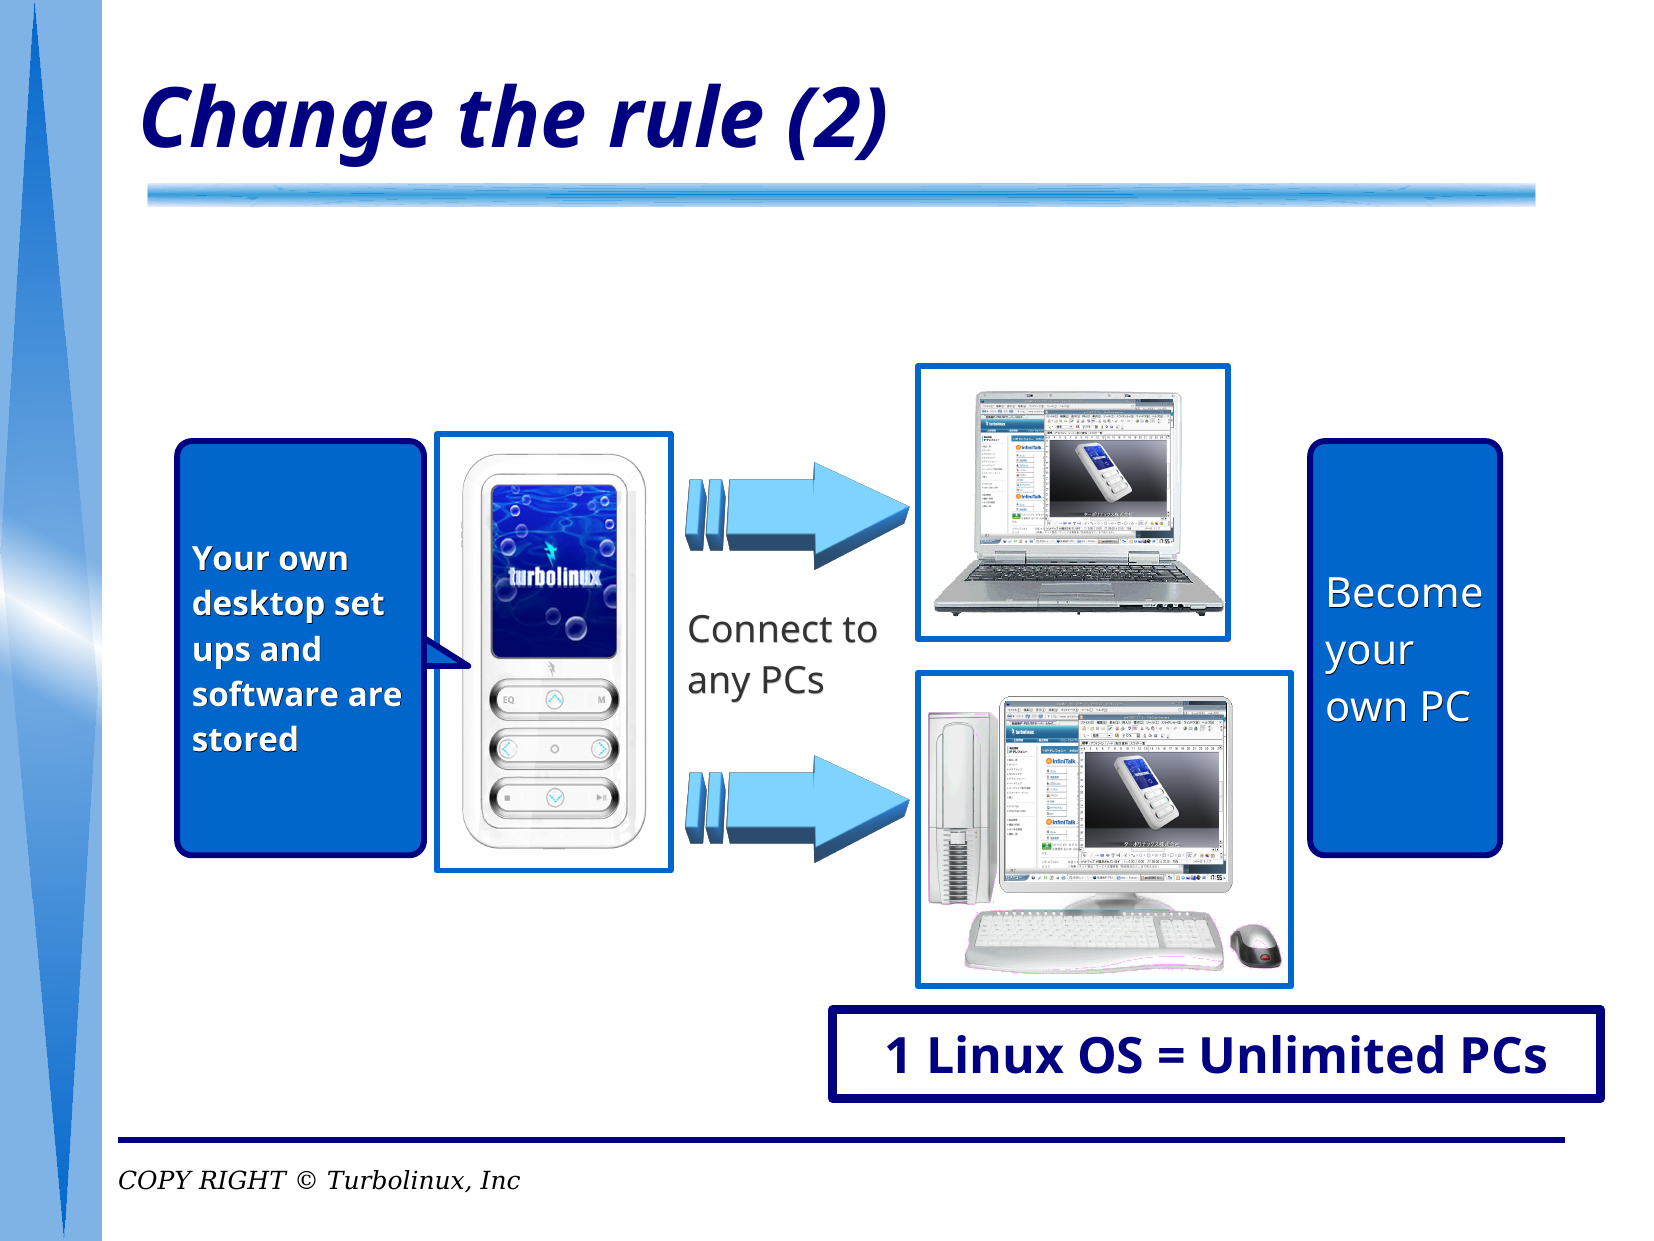

# Change the rule (2)
New Rule (wizpy):
Your own desktop set ups and software are stored
Become your own PC
Connect to any PCs
1 Linux OS = Unlimited PCs